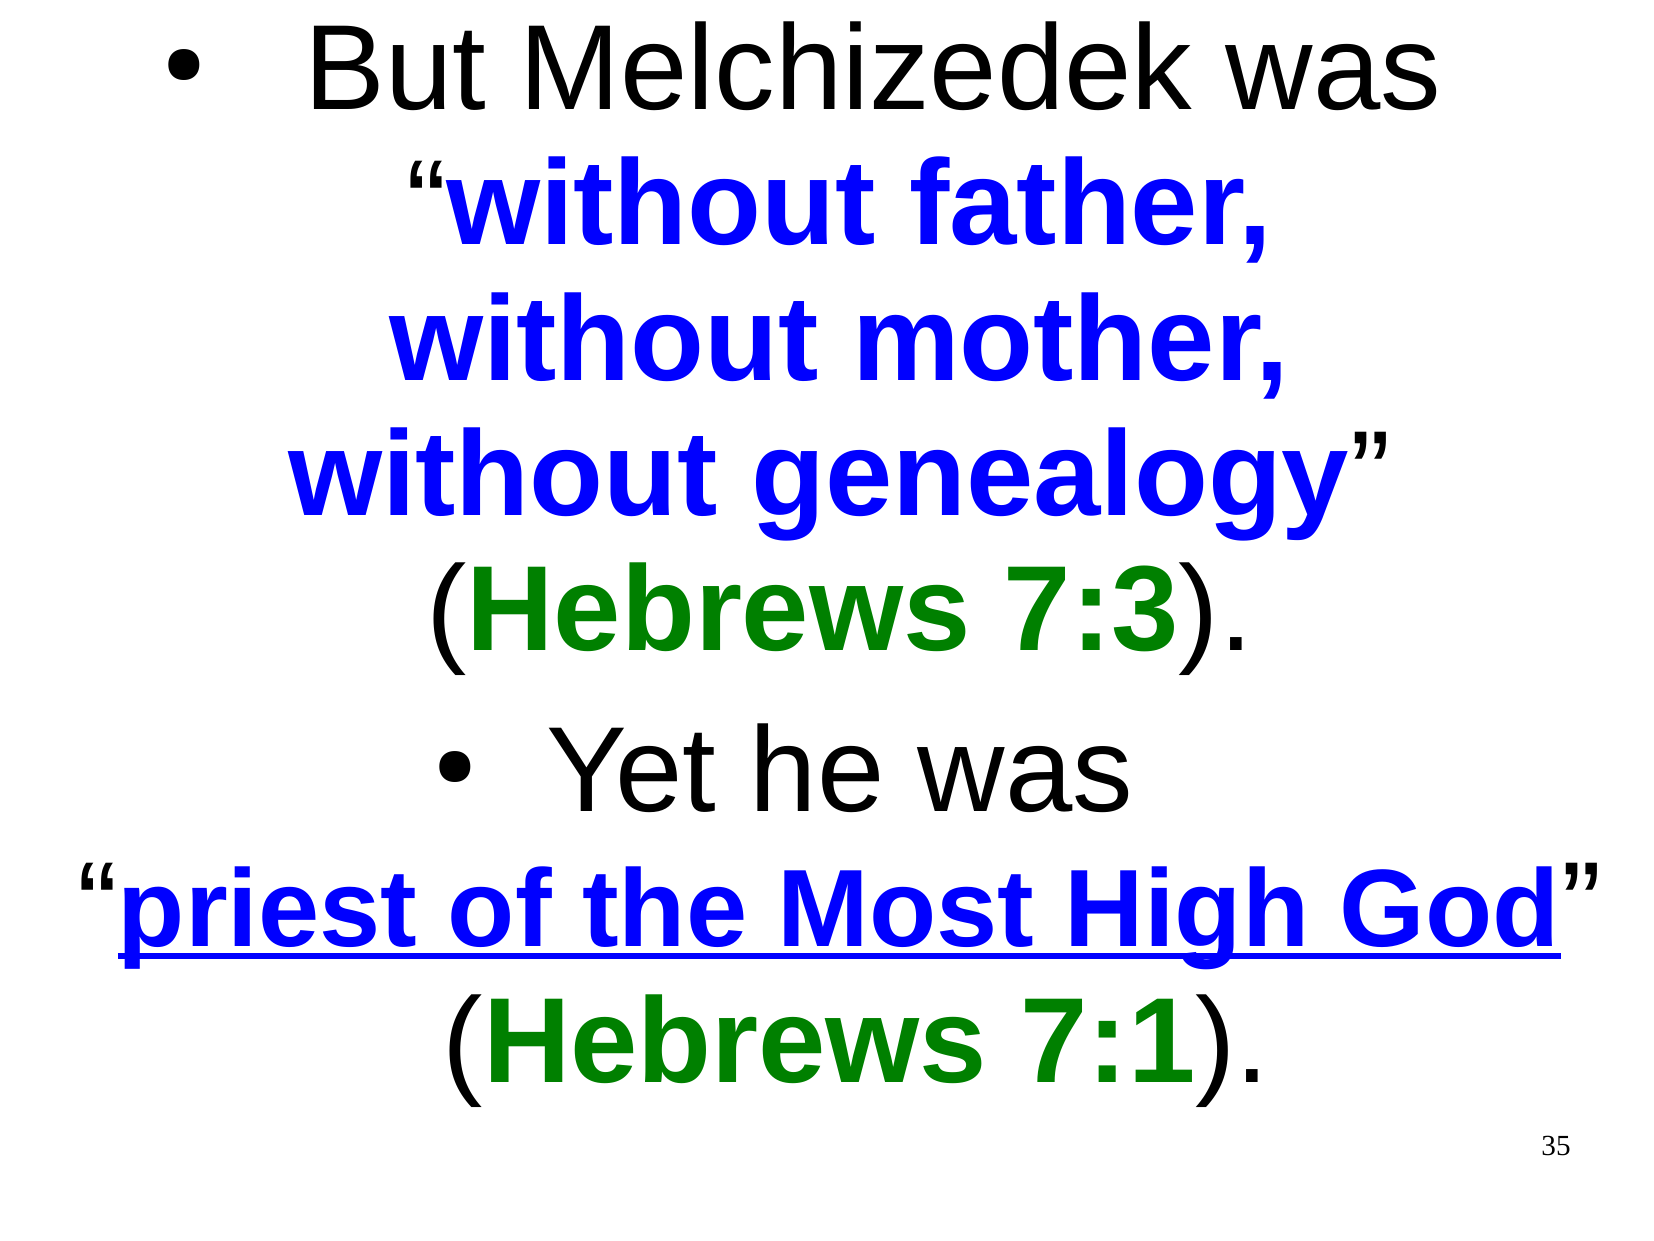

# But Melchizedek was “without father, without mother, without genealogy” (Hebrews 7:3).
Yet he was
“priest of the Most High God”
(Hebrews 7:1).
35